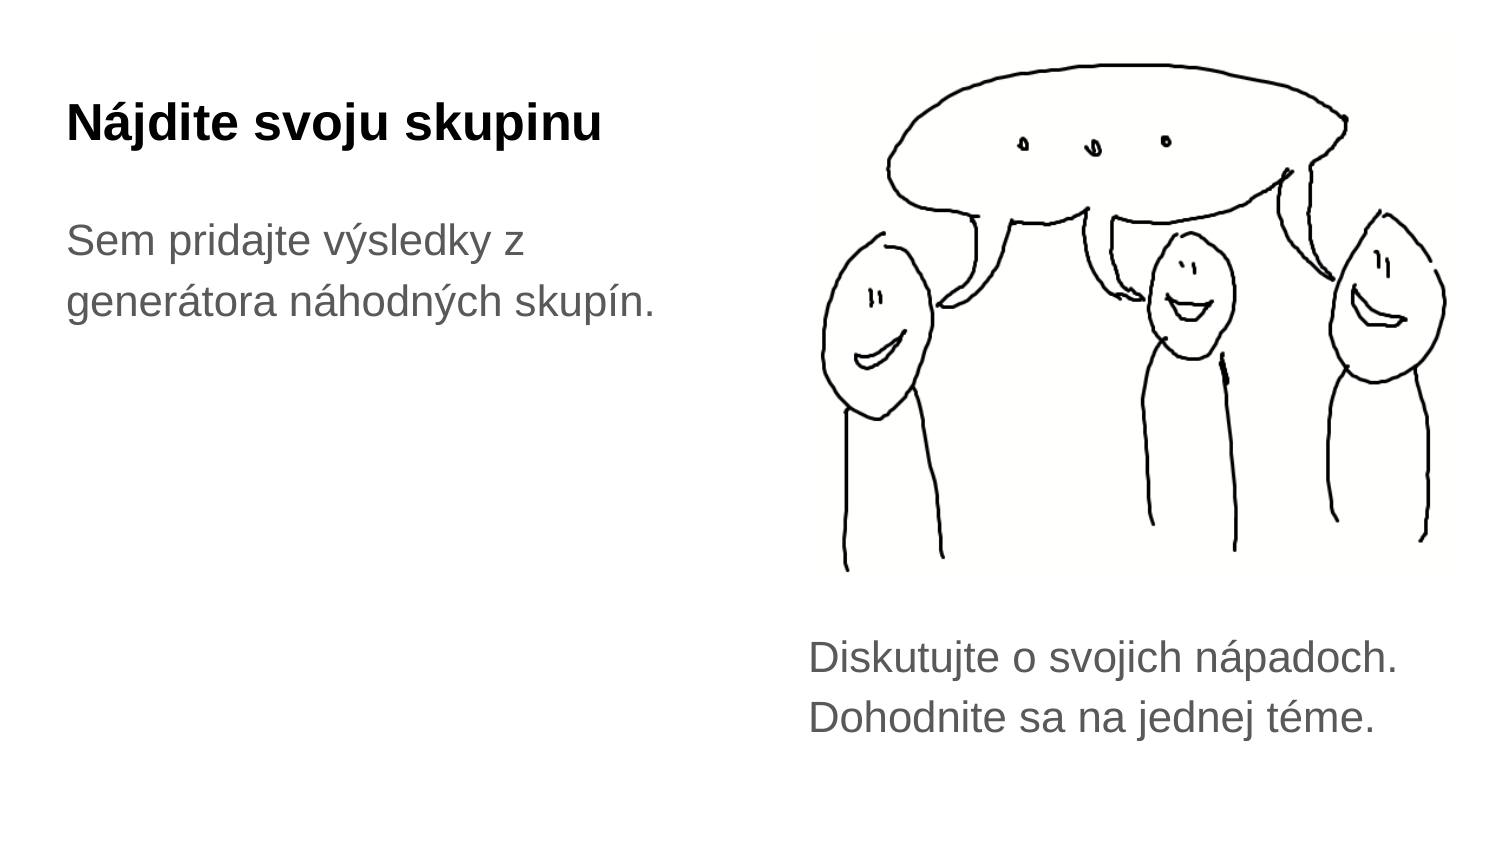

# Nájdite svoju skupinu
Sem pridajte výsledky z generátora náhodných skupín.
Diskutujte o svojich nápadoch.
Dohodnite sa na jednej téme.